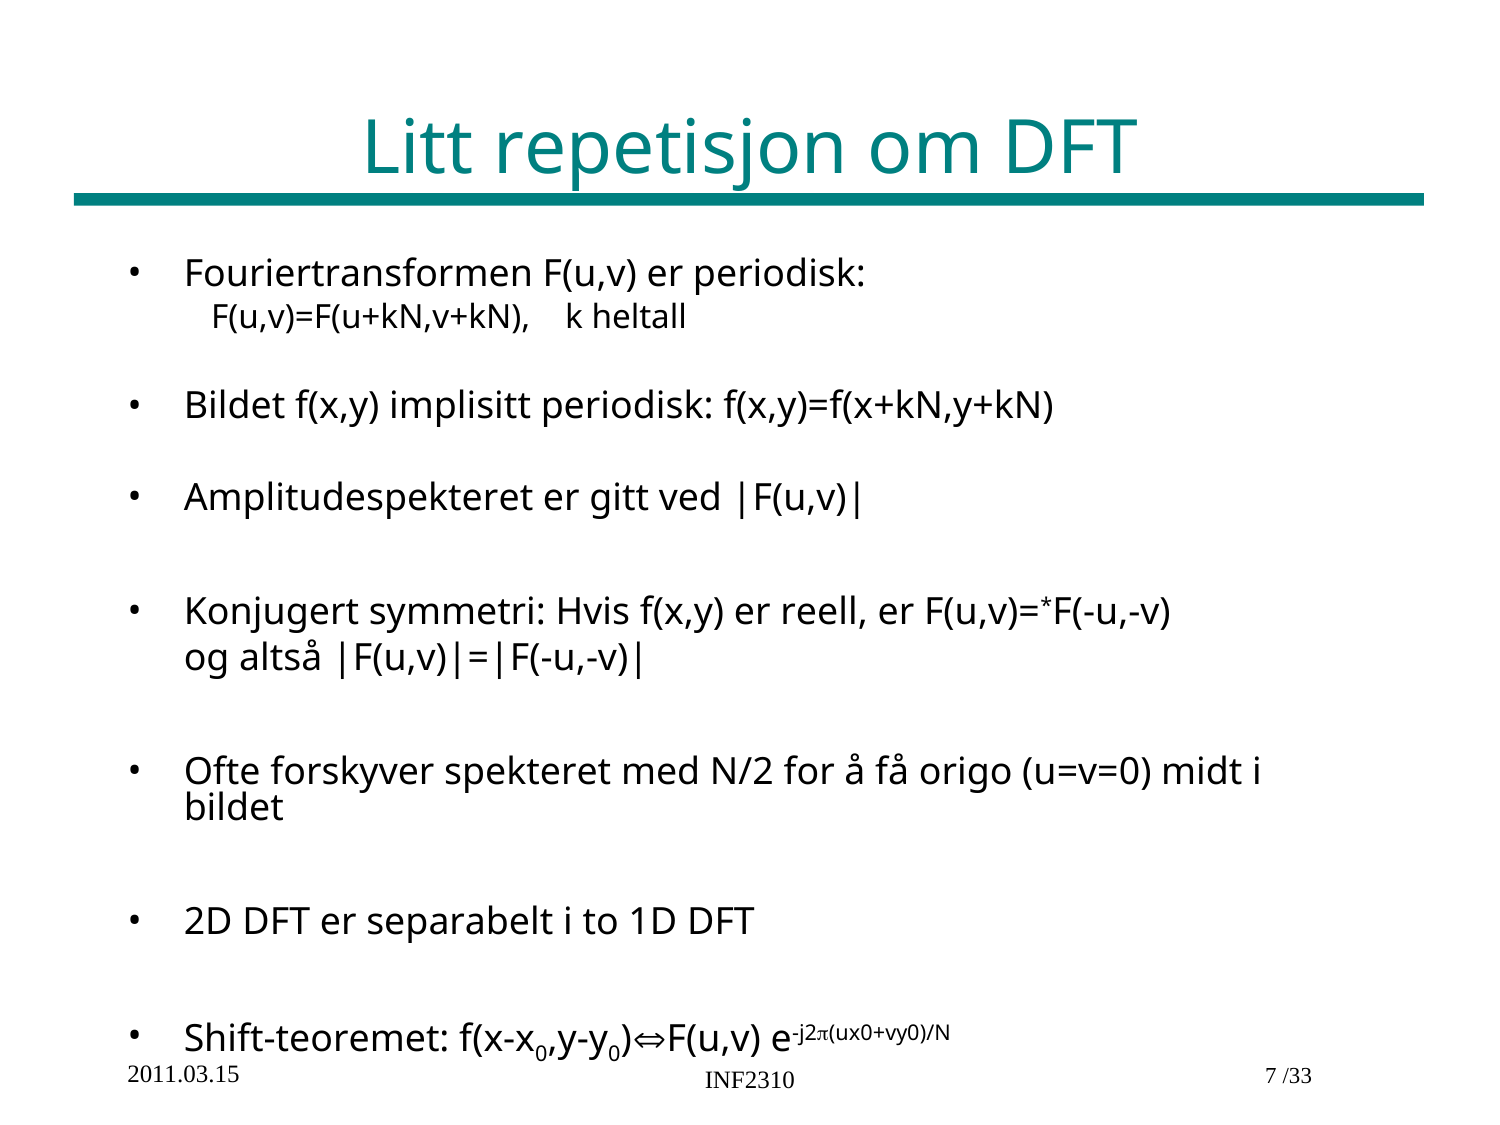

# Litt repetisjon om DFT
Fouriertransformen F(u,v) er periodisk:
 F(u,v)=F(u+kN,v+kN), k heltall
Bildet f(x,y) implisitt periodisk: f(x,y)=f(x+kN,y+kN)
Amplitudespekteret er gitt ved |F(u,v)|
Konjugert symmetri: Hvis f(x,y) er reell, er F(u,v)=*F(-u,-v)
	og altså |F(u,v)|=|F(-u,-v)|
Ofte forskyver spekteret med N/2 for å få origo (u=v=0) midt i bildet
2D DFT er separabelt i to 1D DFT
Shift-teoremet: f(x-x0,y-y0)F(u,v) e-j2(ux0+vy0)/N
INF2310